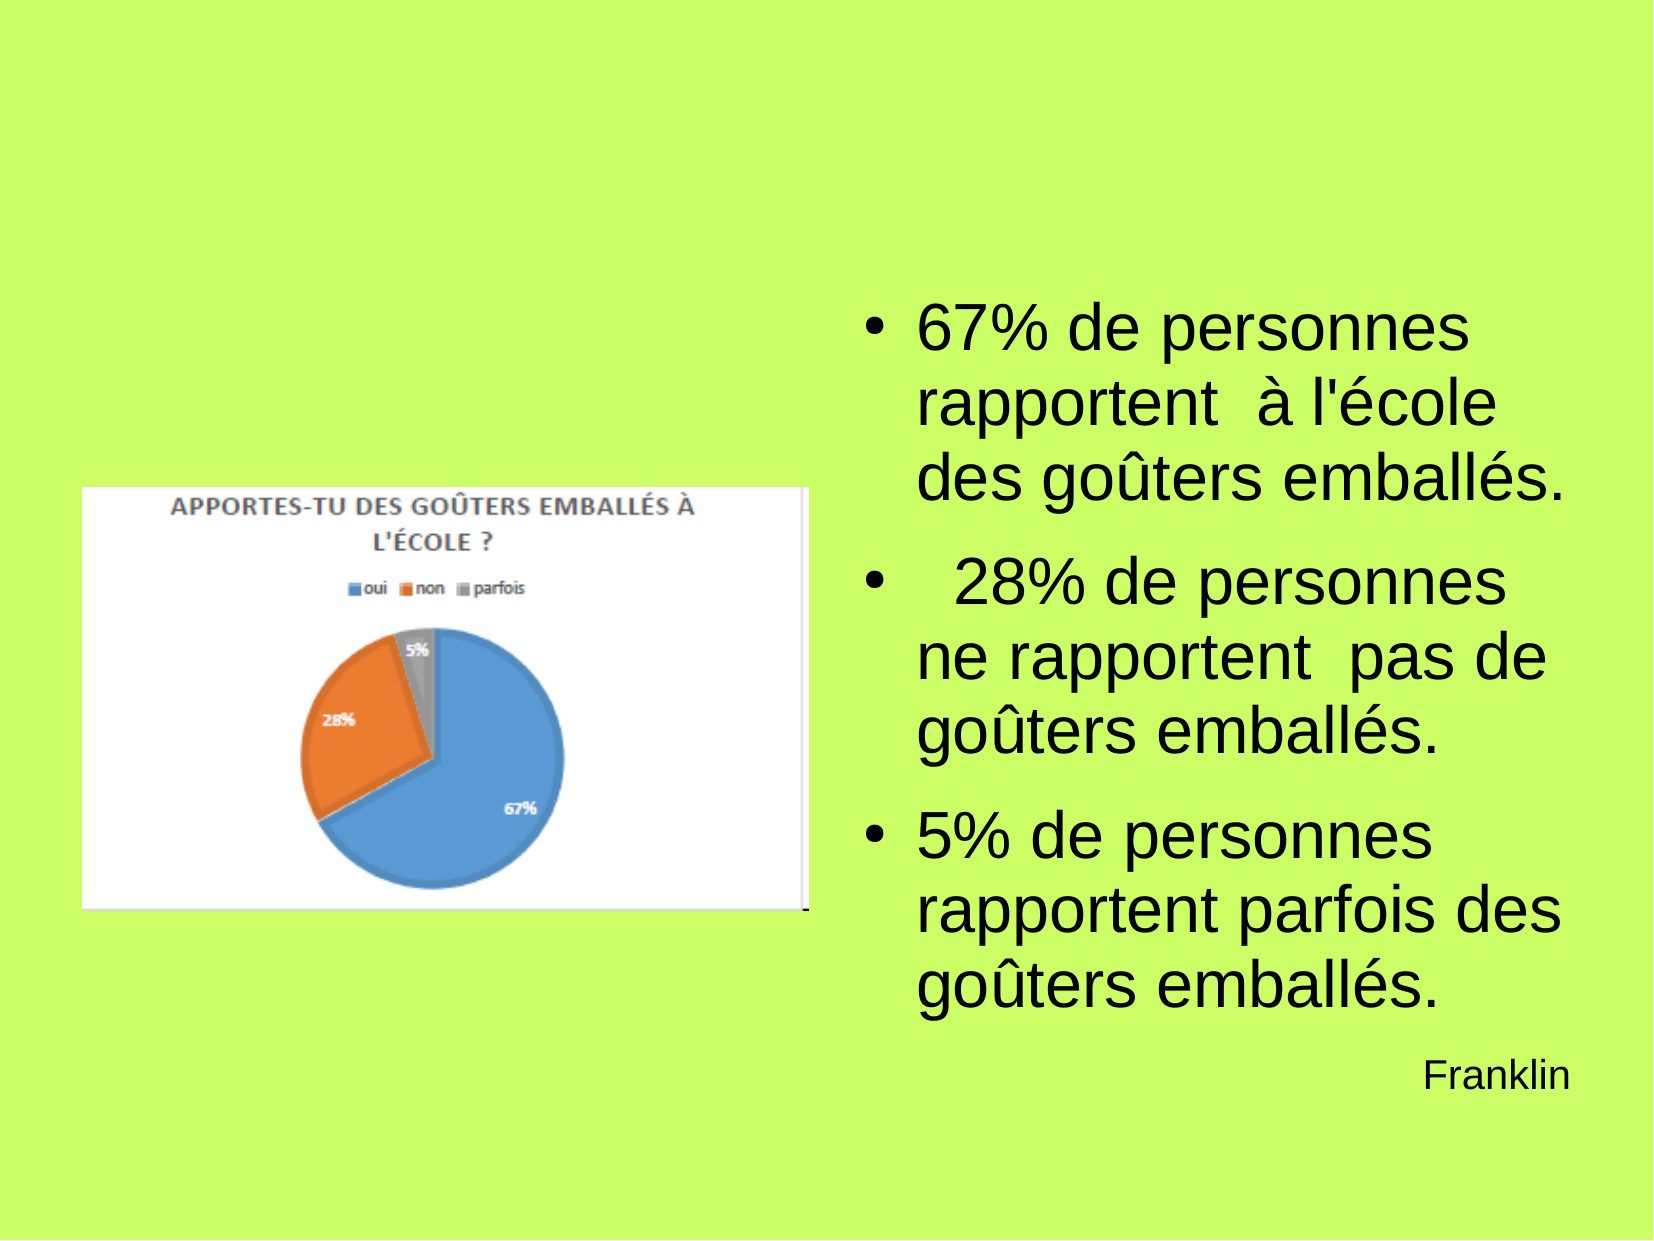

#
67% de personnes rapportent à l'école des goûters emballés.
 28% de personnes ne rapportent pas de goûters emballés.
5% de personnes rapportent parfois des goûters emballés.
Franklin